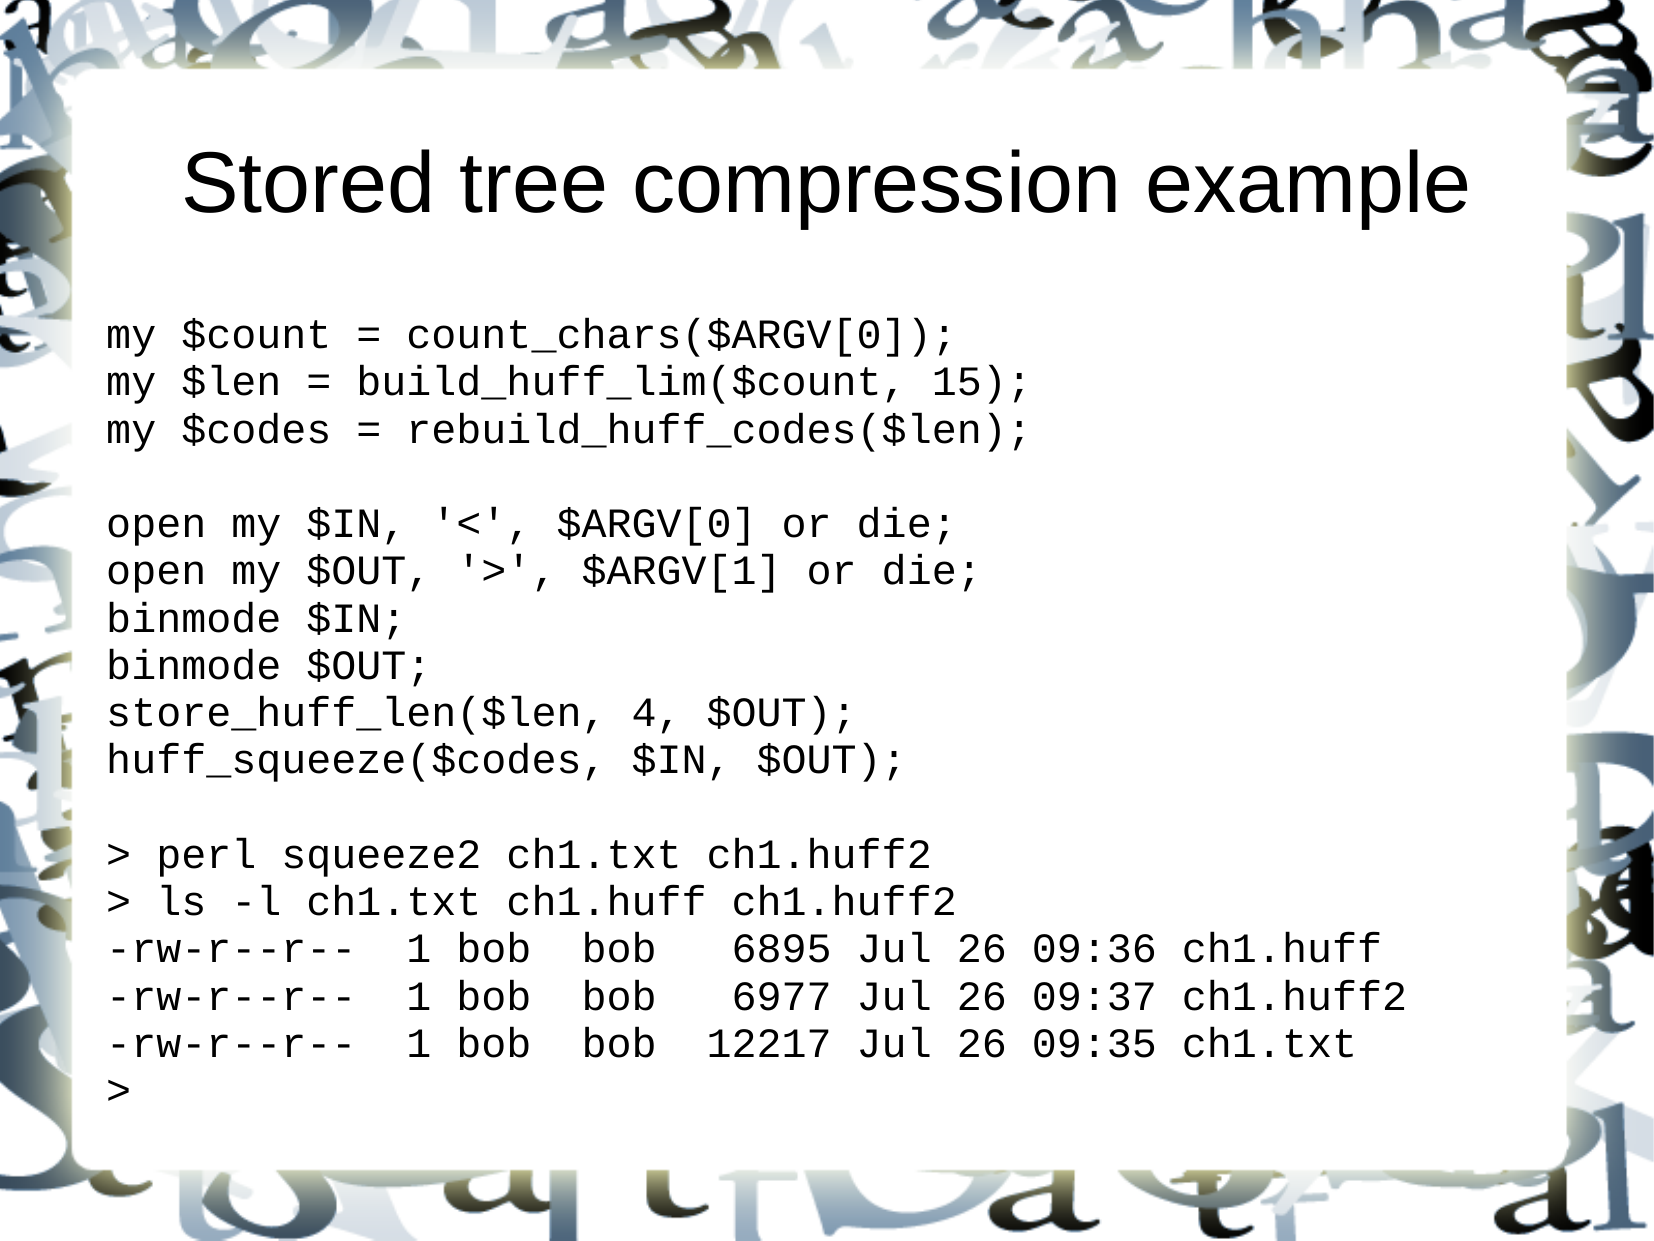

# Stored tree compression example
my $count = count_chars($ARGV[0]);
my $len = build_huff_lim($count, 15);
my $codes = rebuild_huff_codes($len);
open my $IN, '<', $ARGV[0] or die;
open my $OUT, '>', $ARGV[1] or die;
binmode $IN;
binmode $OUT;
store_huff_len($len, 4, $OUT);
huff_squeeze($codes, $IN, $OUT);
> perl squeeze2 ch1.txt ch1.huff2
> ls -l ch1.txt ch1.huff ch1.huff2
-rw-r--r-- 1 bob bob 6895 Jul 26 09:36 ch1.huff
-rw-r--r-- 1 bob bob 6977 Jul 26 09:37 ch1.huff2
-rw-r--r-- 1 bob bob 12217 Jul 26 09:35 ch1.txt
>